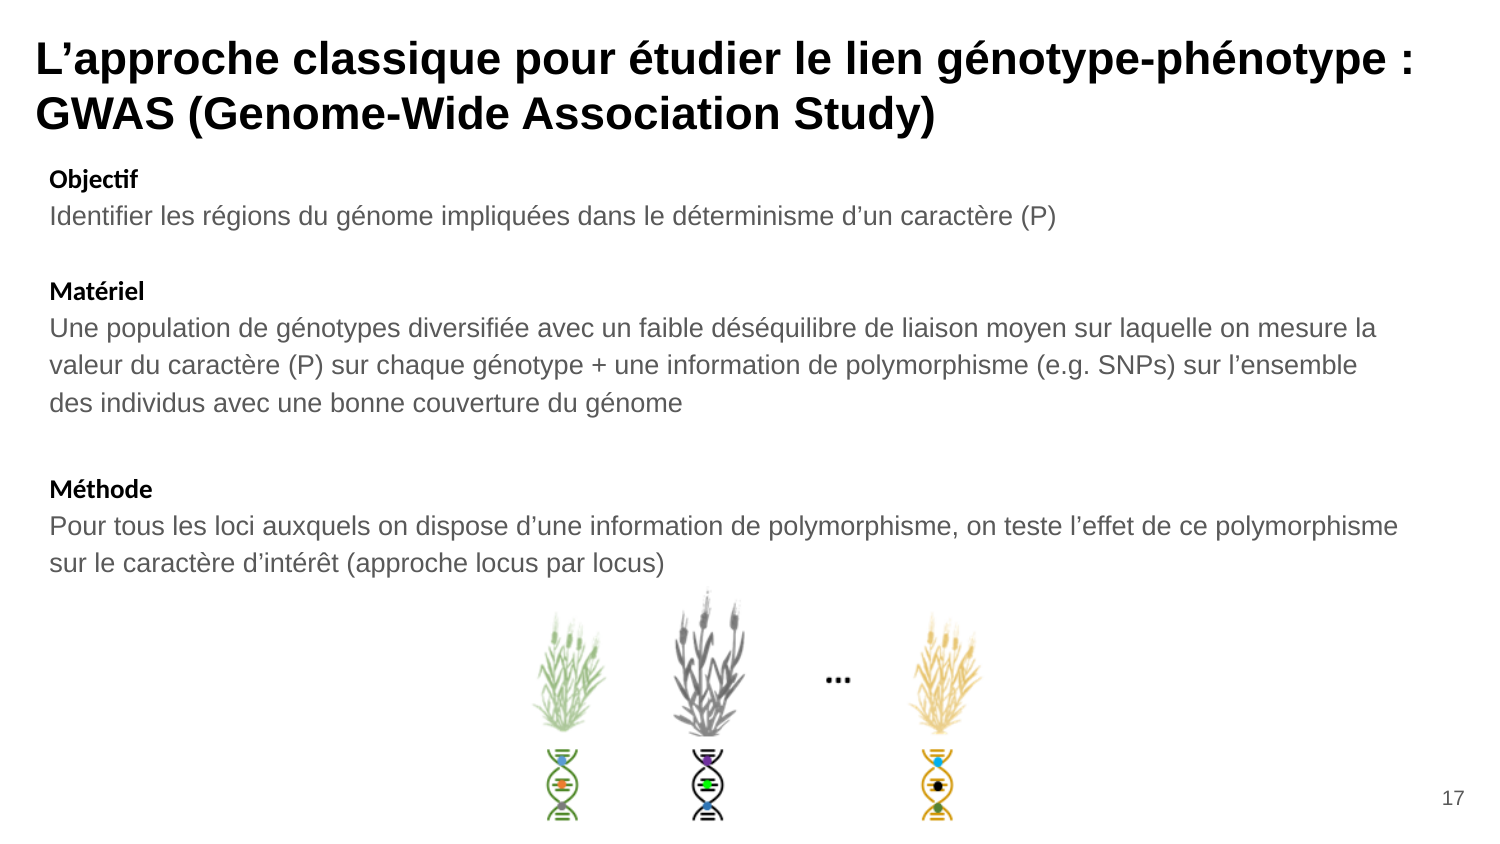

# L’approche classique pour étudier le lien génotype-phénotype : GWAS (Genome-Wide Association Study)
Objectif
Identifier les régions du génome impliquées dans le déterminisme d’un caractère (P)
Matériel
Une population de génotypes diversifiée avec un faible déséquilibre de liaison moyen sur laquelle on mesure la valeur du caractère (P) sur chaque génotype + une information de polymorphisme (e.g. SNPs) sur l’ensemble des individus avec une bonne couverture du génome
Méthode
Pour tous les loci auxquels on dispose d’une information de polymorphisme, on teste l’effet de ce polymorphisme sur le caractère d’intérêt (approche locus par locus)